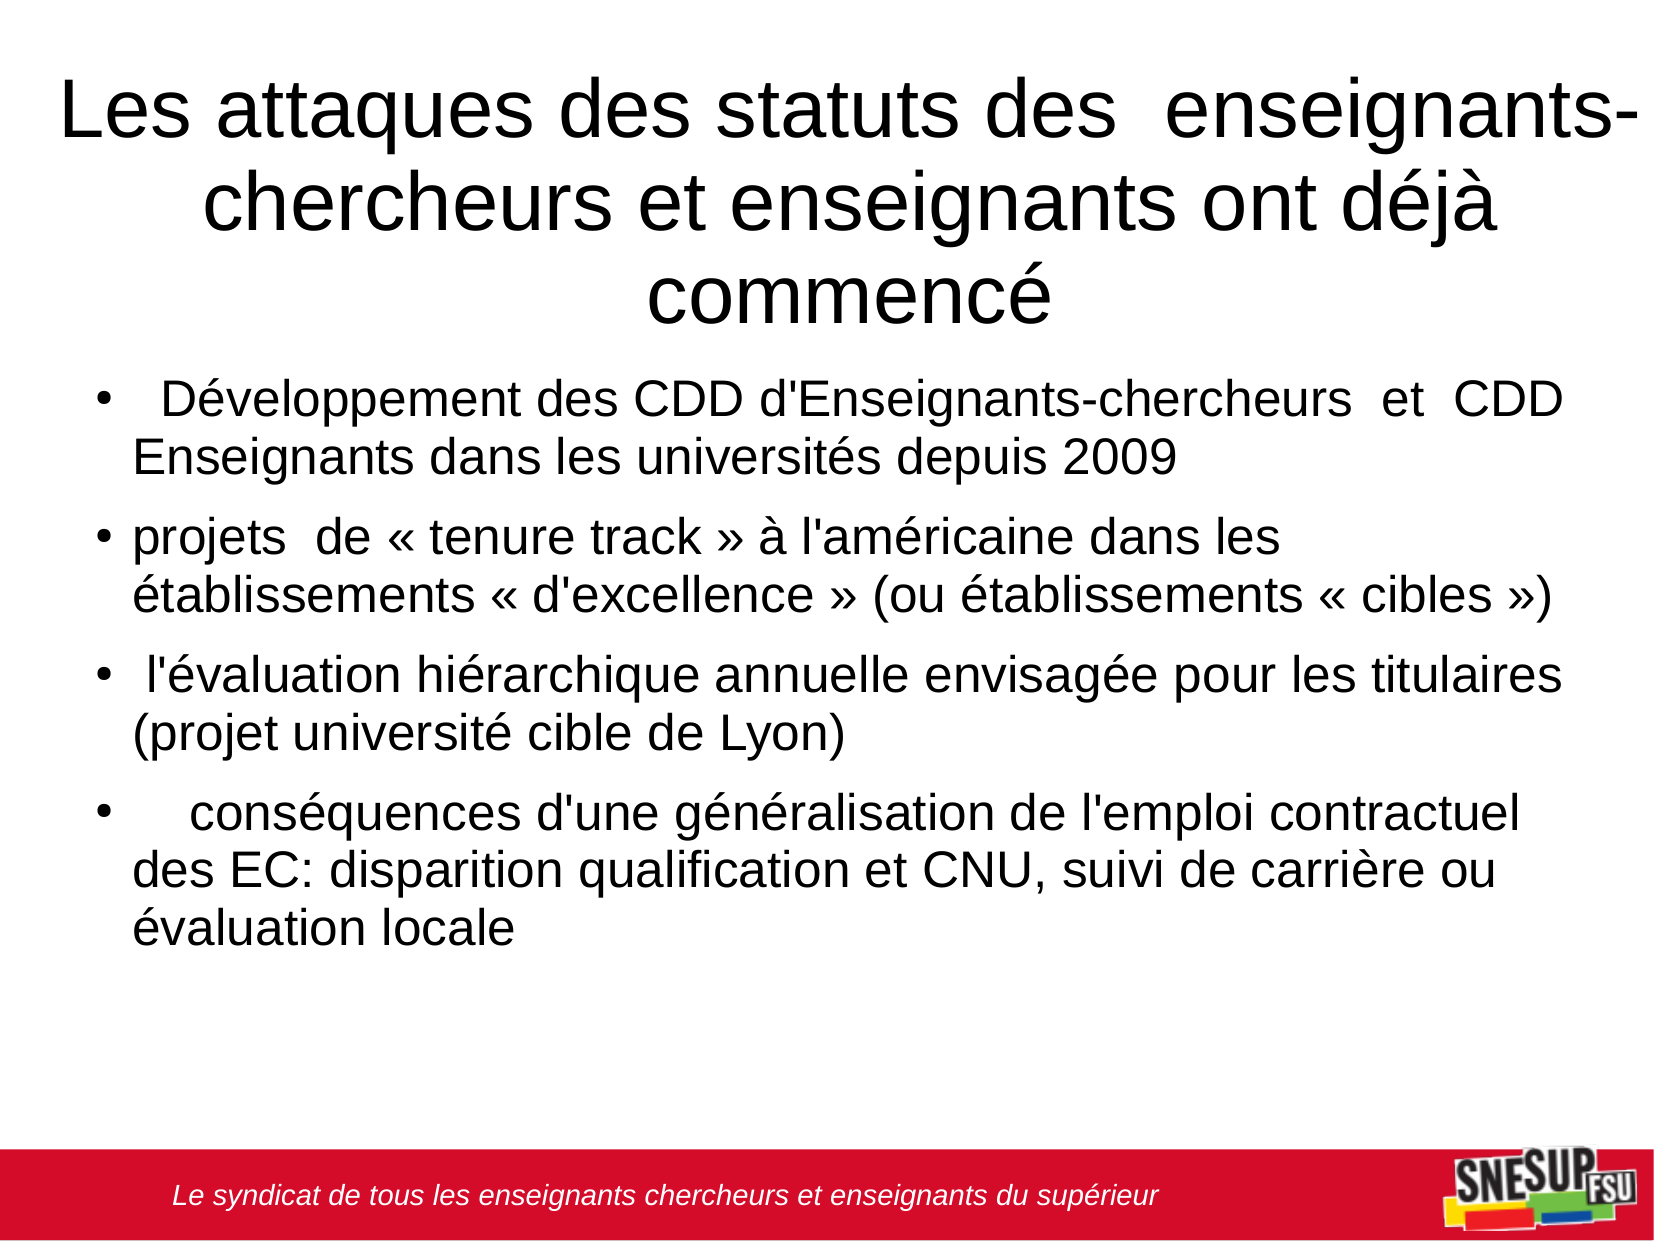

# Les attaques des statuts des enseignants-chercheurs et enseignants ont déjà commencé
  Développement des CDD d'Enseignants-chercheurs et CDD Enseignants dans les universités depuis 2009
projets de « tenure track » à l'américaine dans les établissements « d'excellence » (ou établissements « cibles »)
 l'évaluation hiérarchique annuelle envisagée pour les titulaires (projet université cible de Lyon)
    conséquences d'une généralisation de l'emploi contractuel des EC: disparition qualification et CNU, suivi de carrière ou évaluation locale